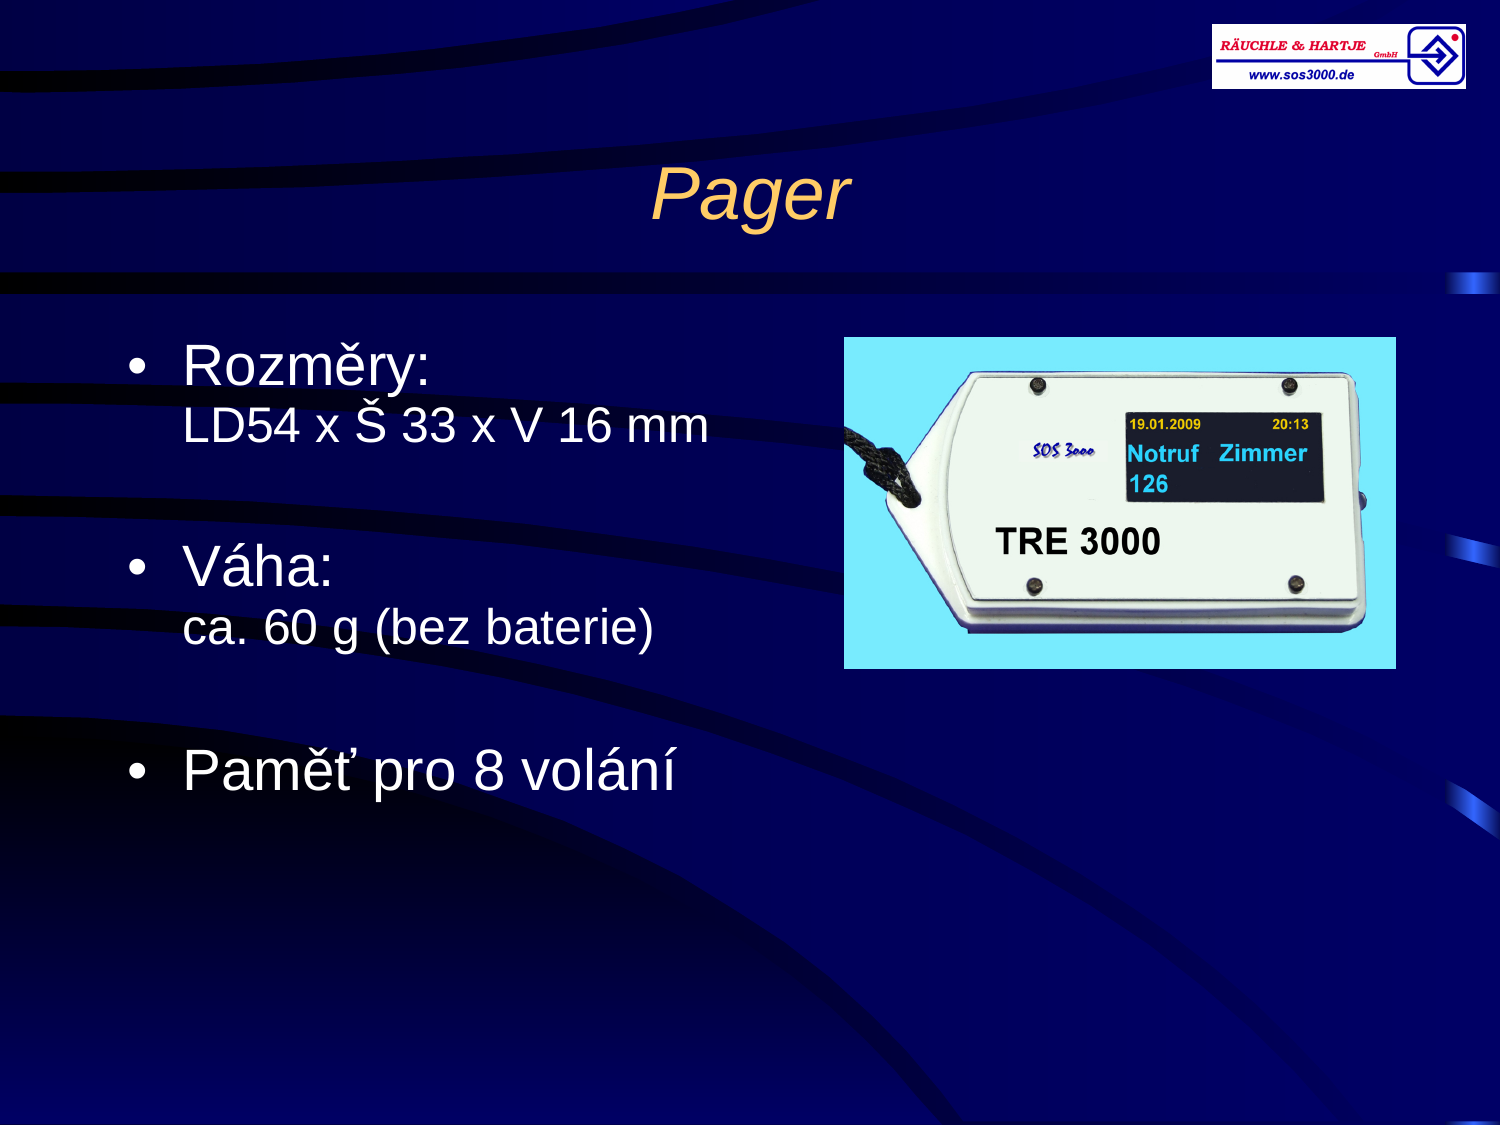

# Pager
Rozměry:
LD54 x Š 33 x V 16 mm
Váha:
ca. 60 g (bez baterie)
Paměť pro 8 volání